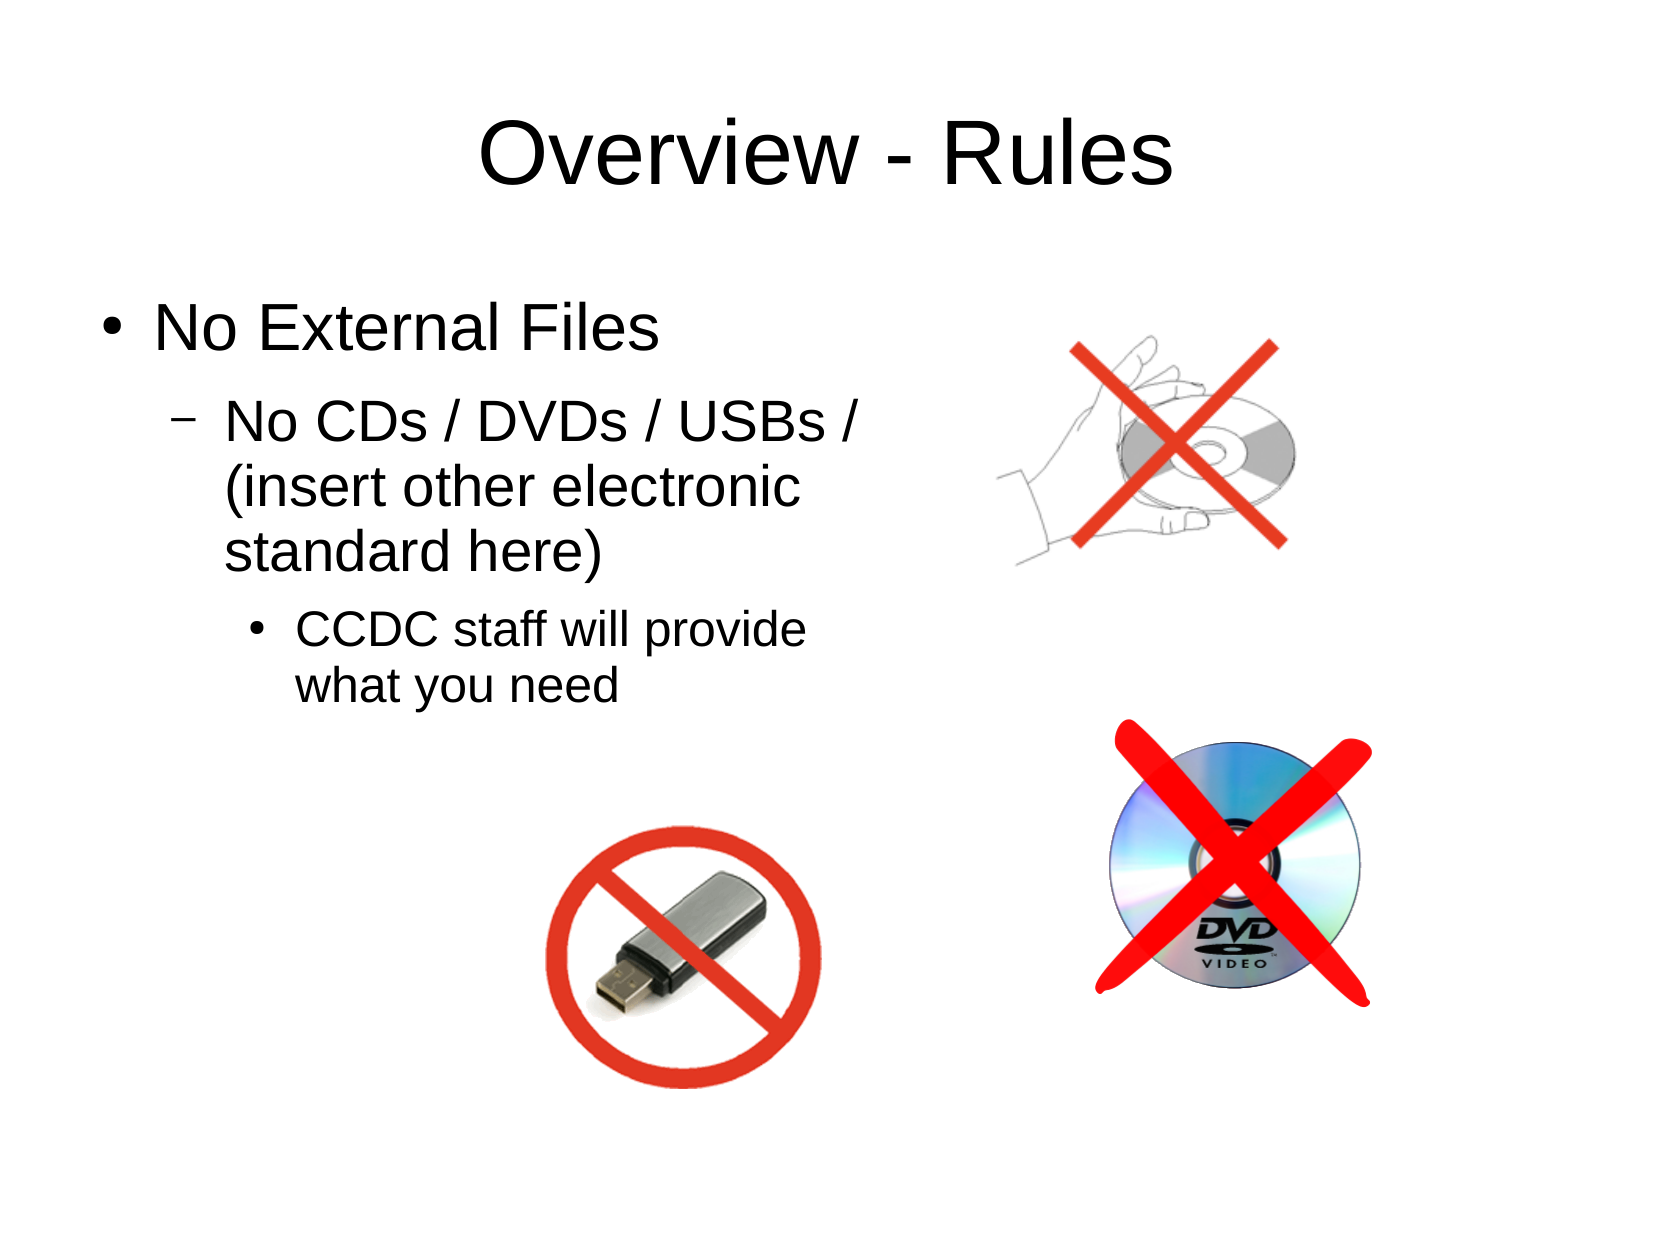

# Overview - Rules
No External Files
No CDs / DVDs / USBs /
(insert other electronic
standard here)
CCDC staff will provide
what you need